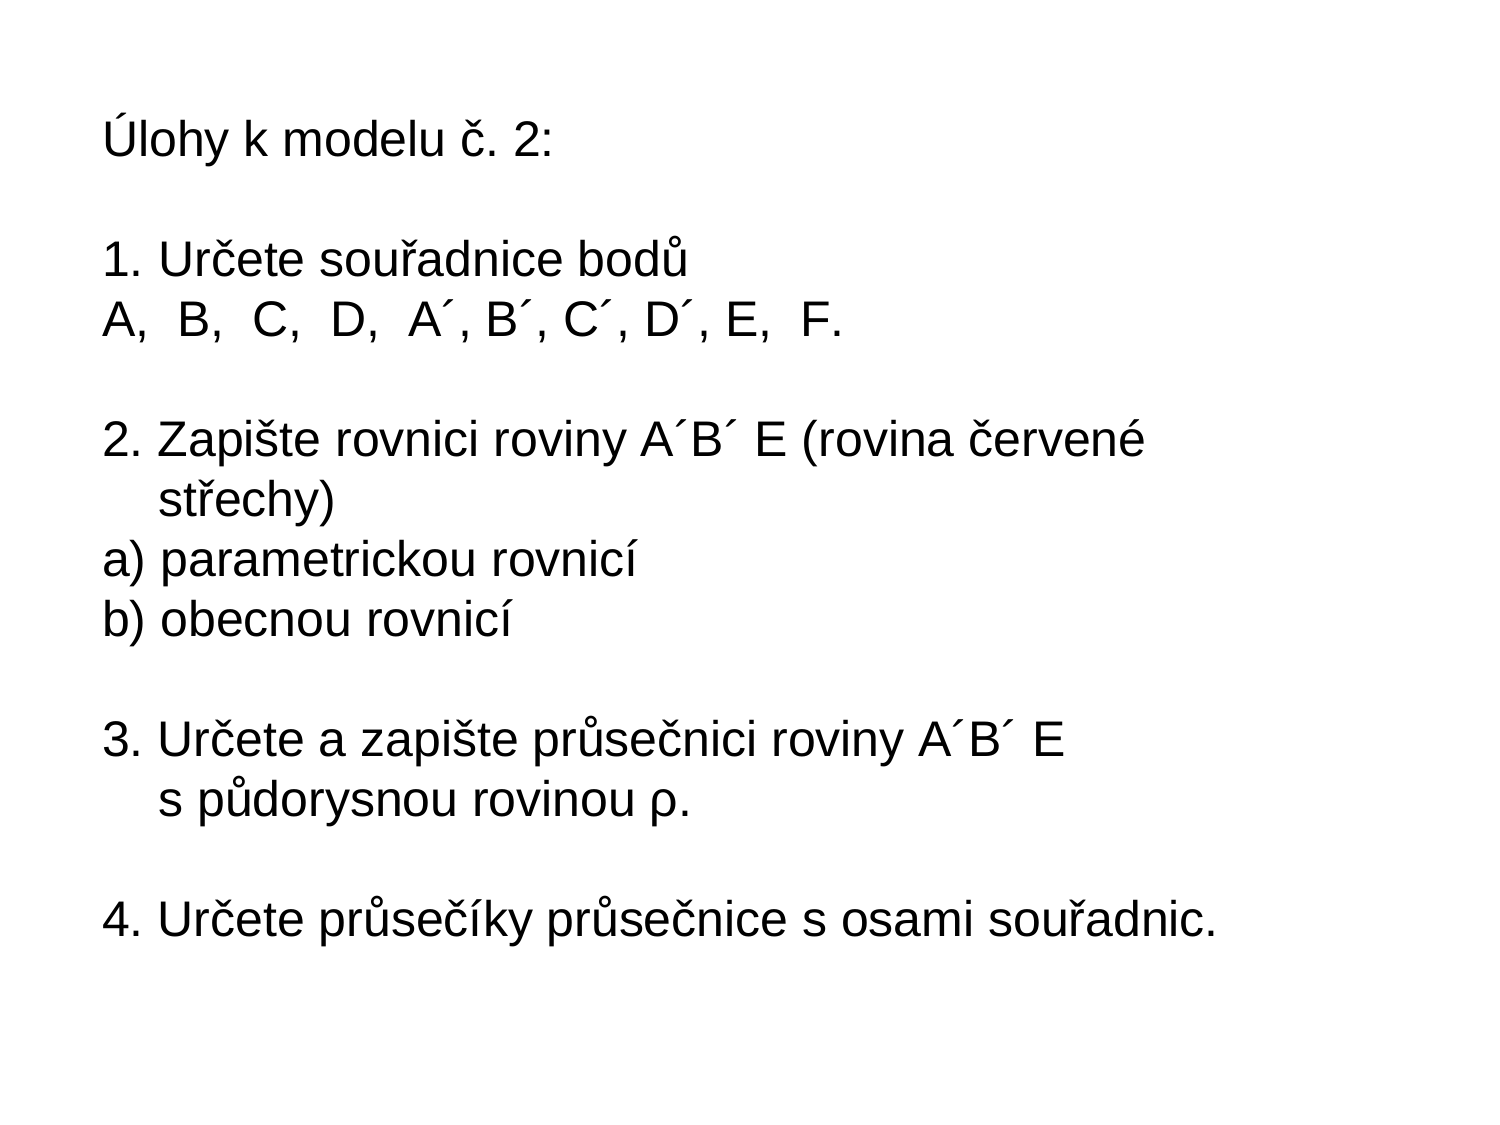

Úlohy k modelu č. 2:
Určete souřadnice bodů
A, B, C, D, A´, B´, C´, D´, E, F.
2. Zapište rovnici roviny A´B´ E (rovina červené střechy)
a) parametrickou rovnicí
b) obecnou rovnicí
3. Určete a zapište průsečnici roviny A´B´ E s půdorysnou rovinou ρ.
4. Určete průsečíky průsečnice s osami souřadnic.